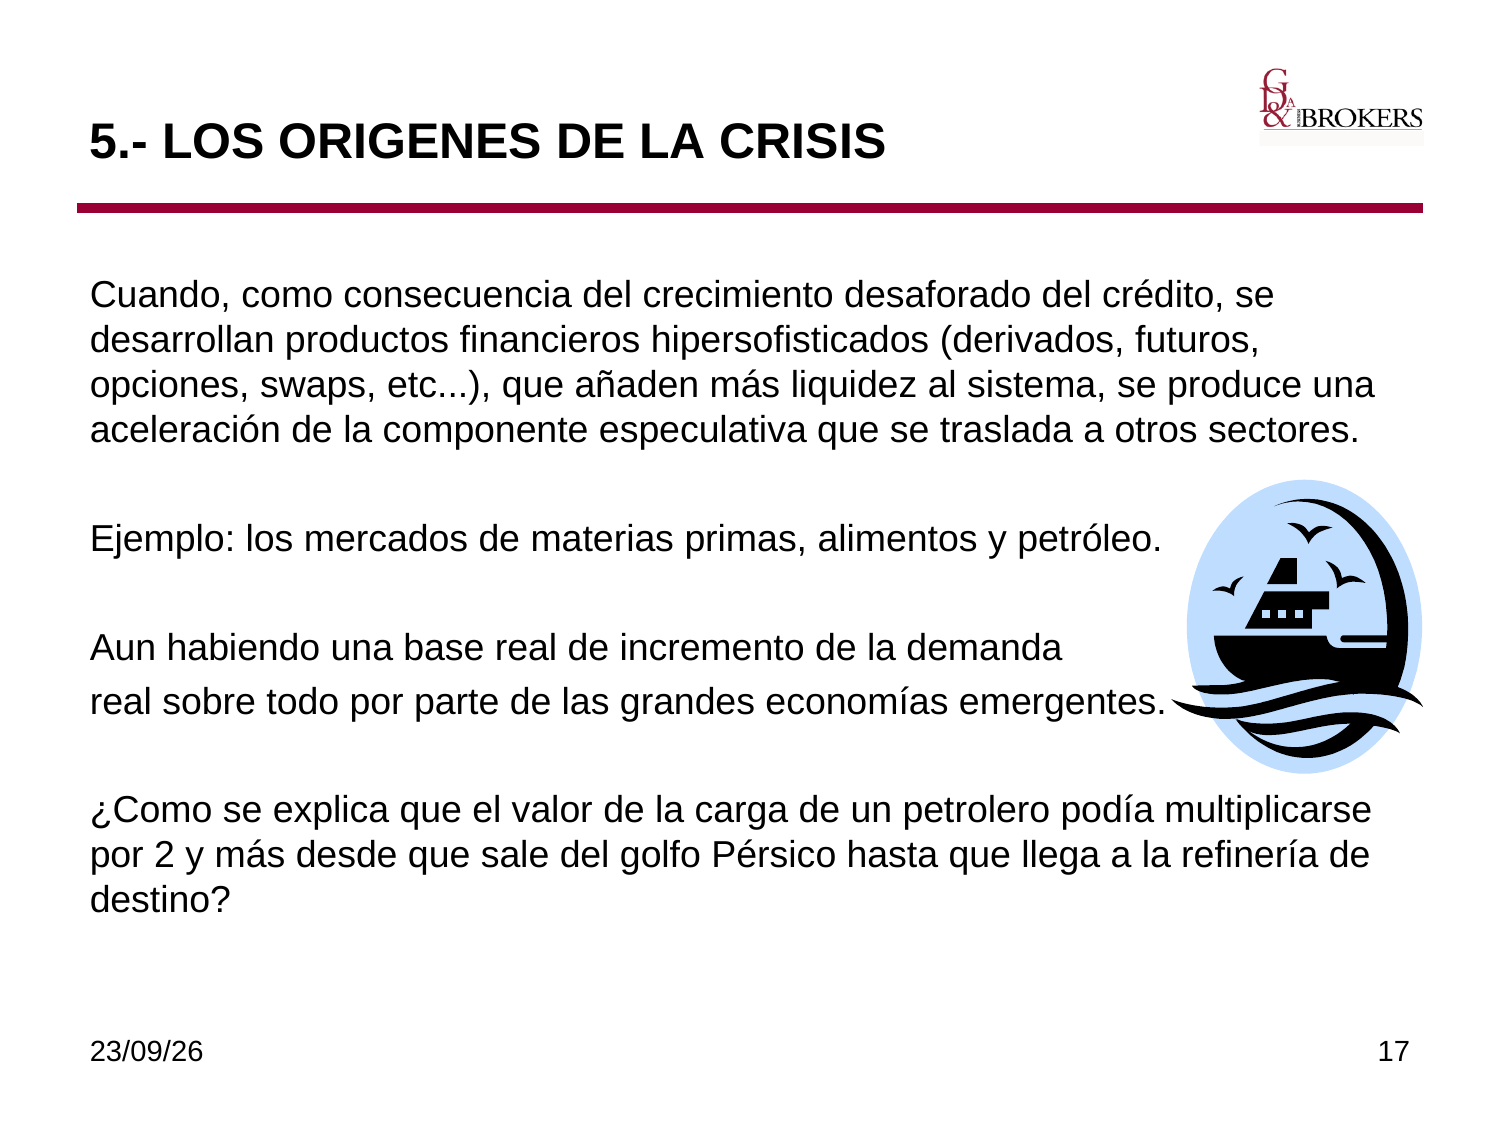

# 5.- LOS ORIGENES DE LA CRISIS
Cuando, como consecuencia del crecimiento desaforado del crédito, se desarrollan productos financieros hipersofisticados (derivados, futuros, opciones, swaps, etc...), que añaden más liquidez al sistema, se produce una aceleración de la componente especulativa que se traslada a otros sectores.
Ejemplo: los mercados de materias primas, alimentos y petróleo.
Aun habiendo una base real de incremento de la demanda
real sobre todo por parte de las grandes economías emergentes.
¿Como se explica que el valor de la carga de un petrolero podía multiplicarse por 2 y más desde que sale del golfo Pérsico hasta que llega a la refinería de destino?
17